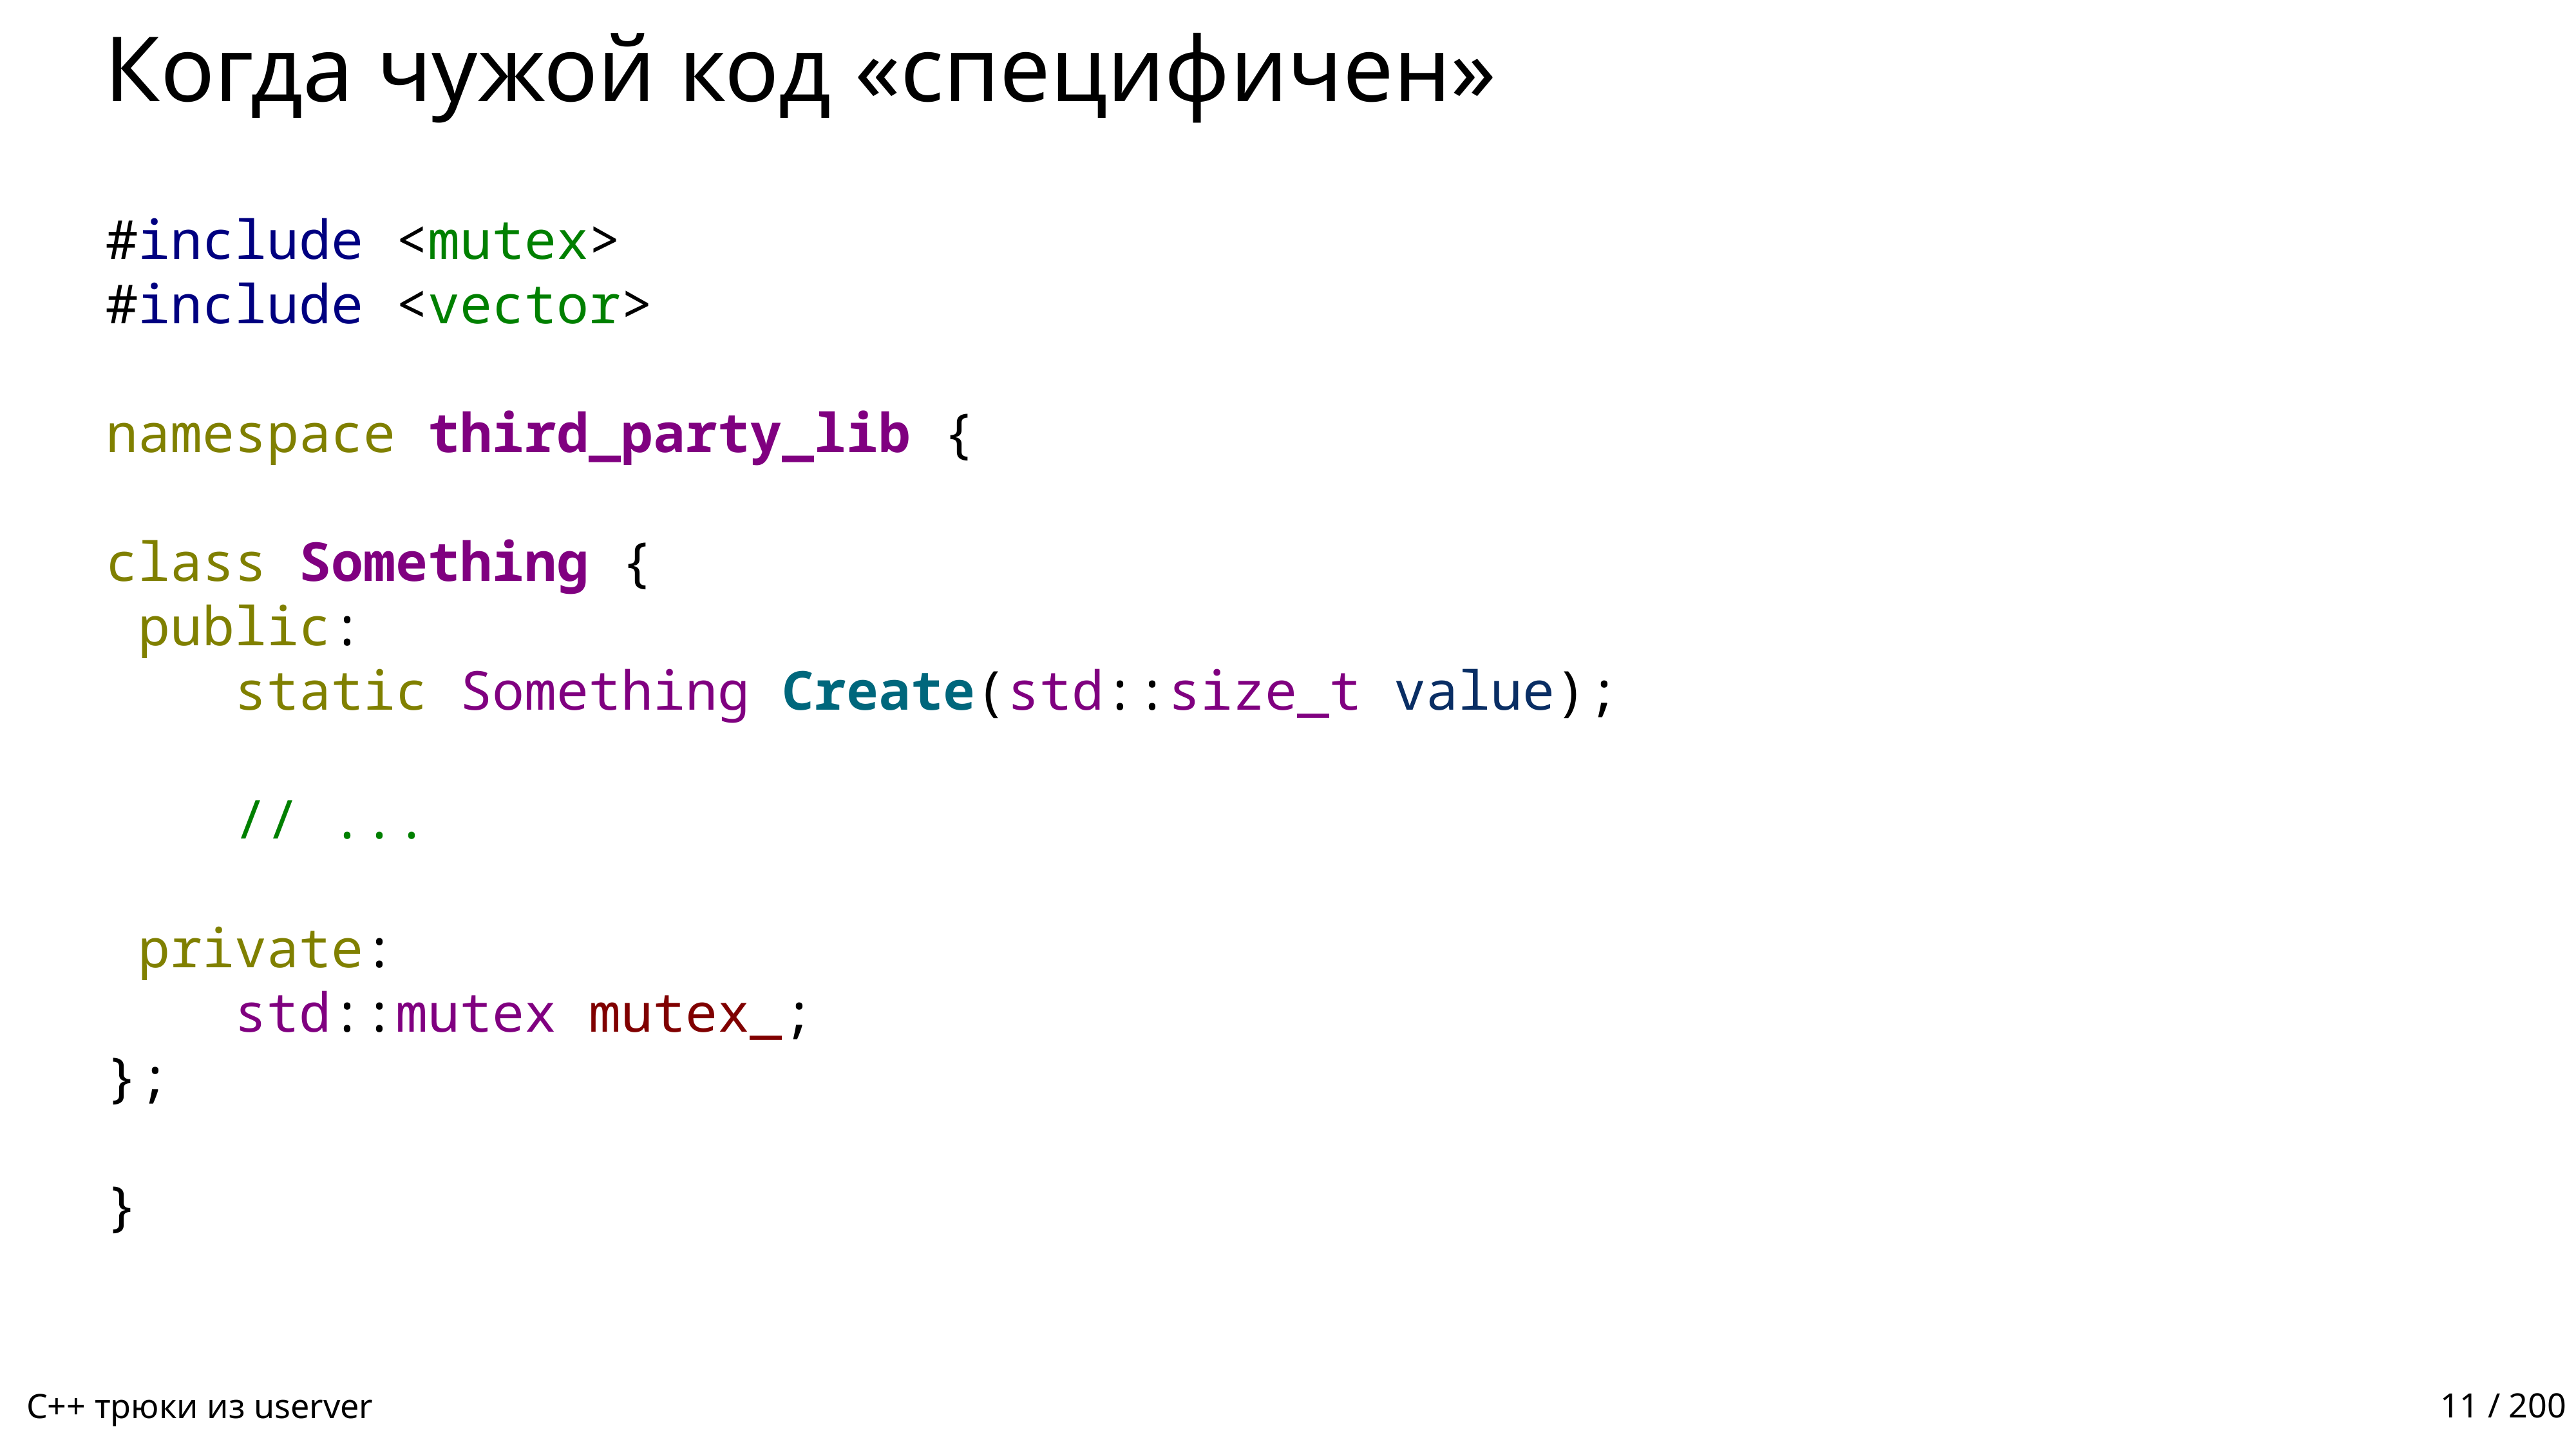

Когда чужой код «специфичен»
# #include <mutex>
#include <vector>
namespace third_party_lib {
class Something {
 public:
 static Something Create(std::size_t value);
 // ...
 private:
 std::mutex mutex_;
};
}
C++ трюки из userver